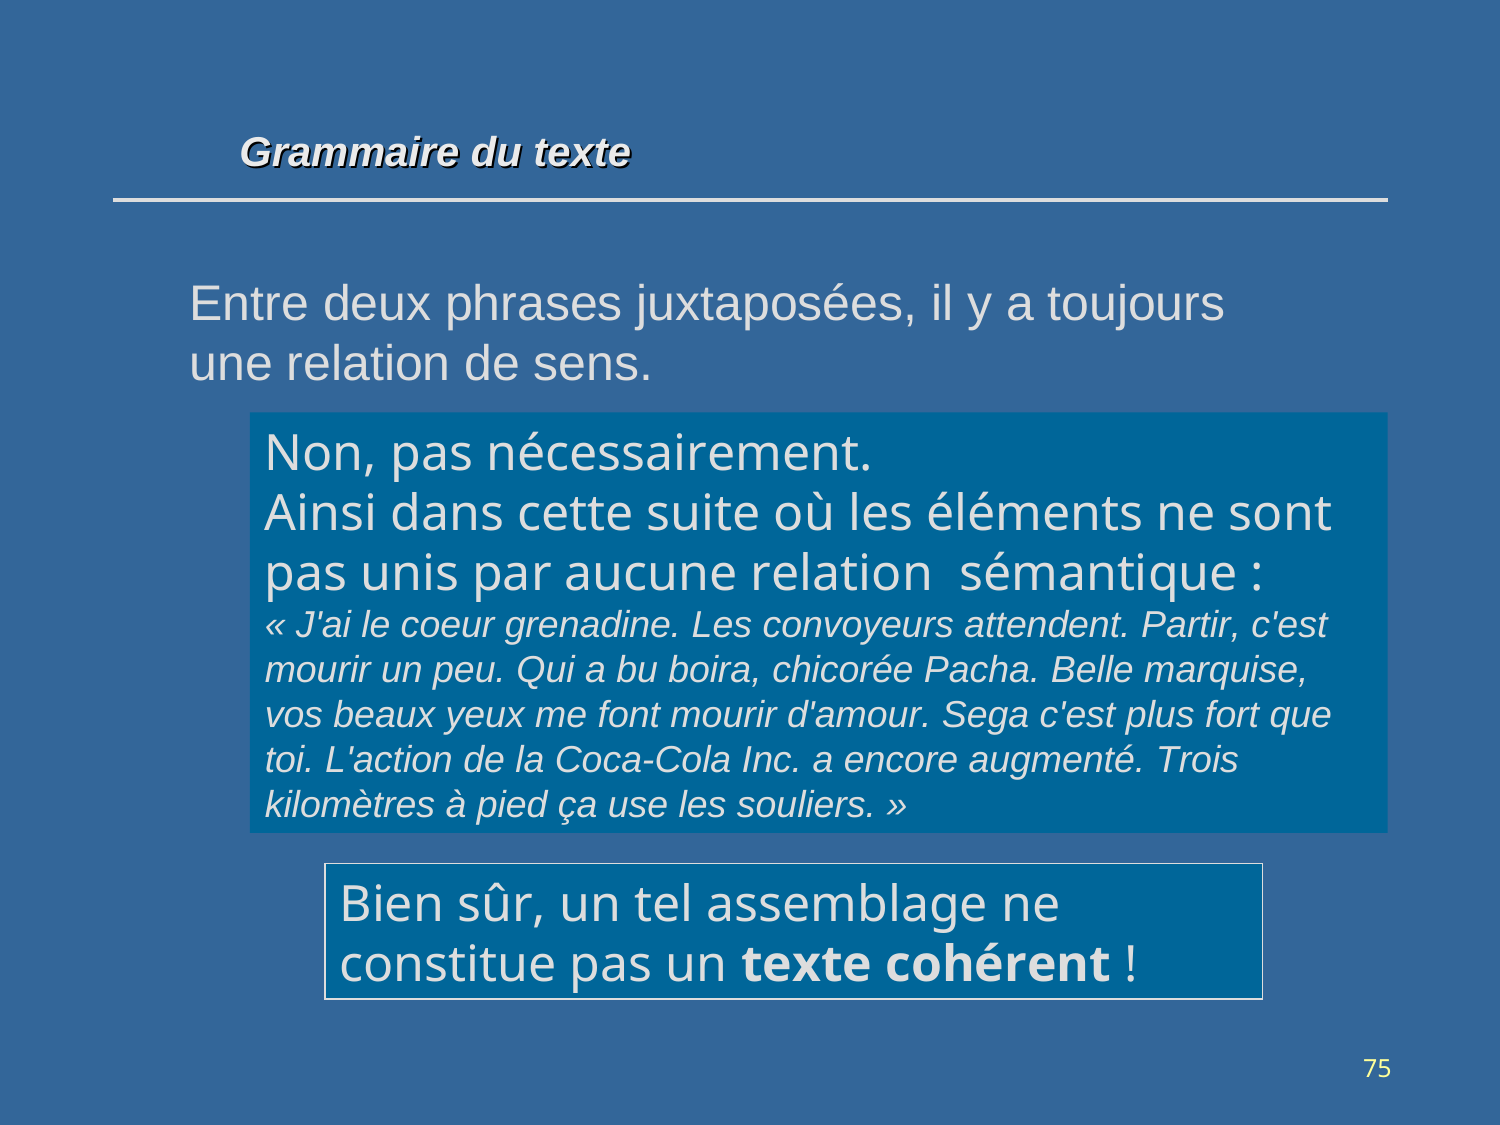

Grammaire du texte
Entre deux phrases juxtaposées, il y a toujours une relation de sens.
V / F ?
Non, pas nécessairement.
Ainsi dans cette suite où les éléments ne sont pas unis par aucune relation sémantique :
« J'ai le coeur grenadine. Les convoyeurs attendent. Partir, c'est mourir un peu. Qui a bu boira, chicorée Pacha. Belle marquise, vos beaux yeux me font mourir d'amour. Sega c'est plus fort que toi. L'action de la Coca-Cola Inc. a encore augmenté. Trois kilomètres à pied ça use les souliers. »
Bien sûr, un tel assemblage ne constitue pas un texte cohérent !
75